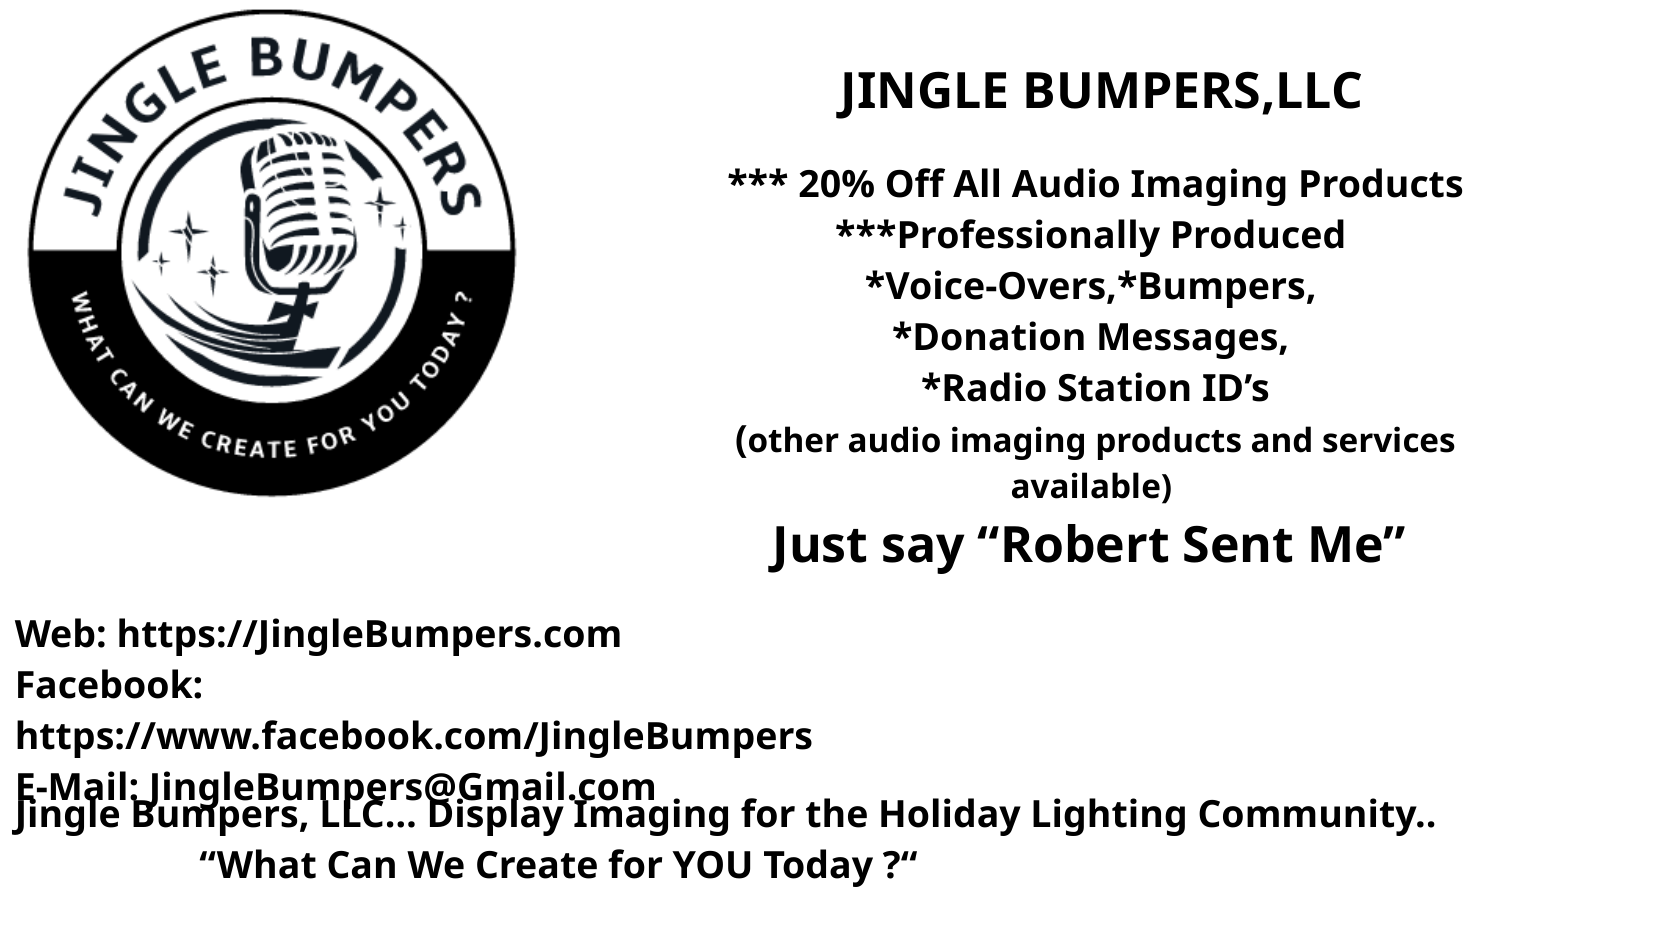

JINGLE BUMPERS,LLC
*** 20% Off All Audio Imaging Products ***Professionally Produced
*Voice-Overs,*Bumpers,
*Donation Messages,
*Radio Station ID’s
(other audio imaging products and services available)
Just say “Robert Sent Me”
Web: https://JingleBumpers.com
Facebook: https://www.facebook.com/JingleBumpers
E-Mail: JingleBumpers@Gmail.com
Jingle Bumpers, LLC… Display Imaging for the Holiday Lighting Community..
 “What Can We Create for YOU Today ?“